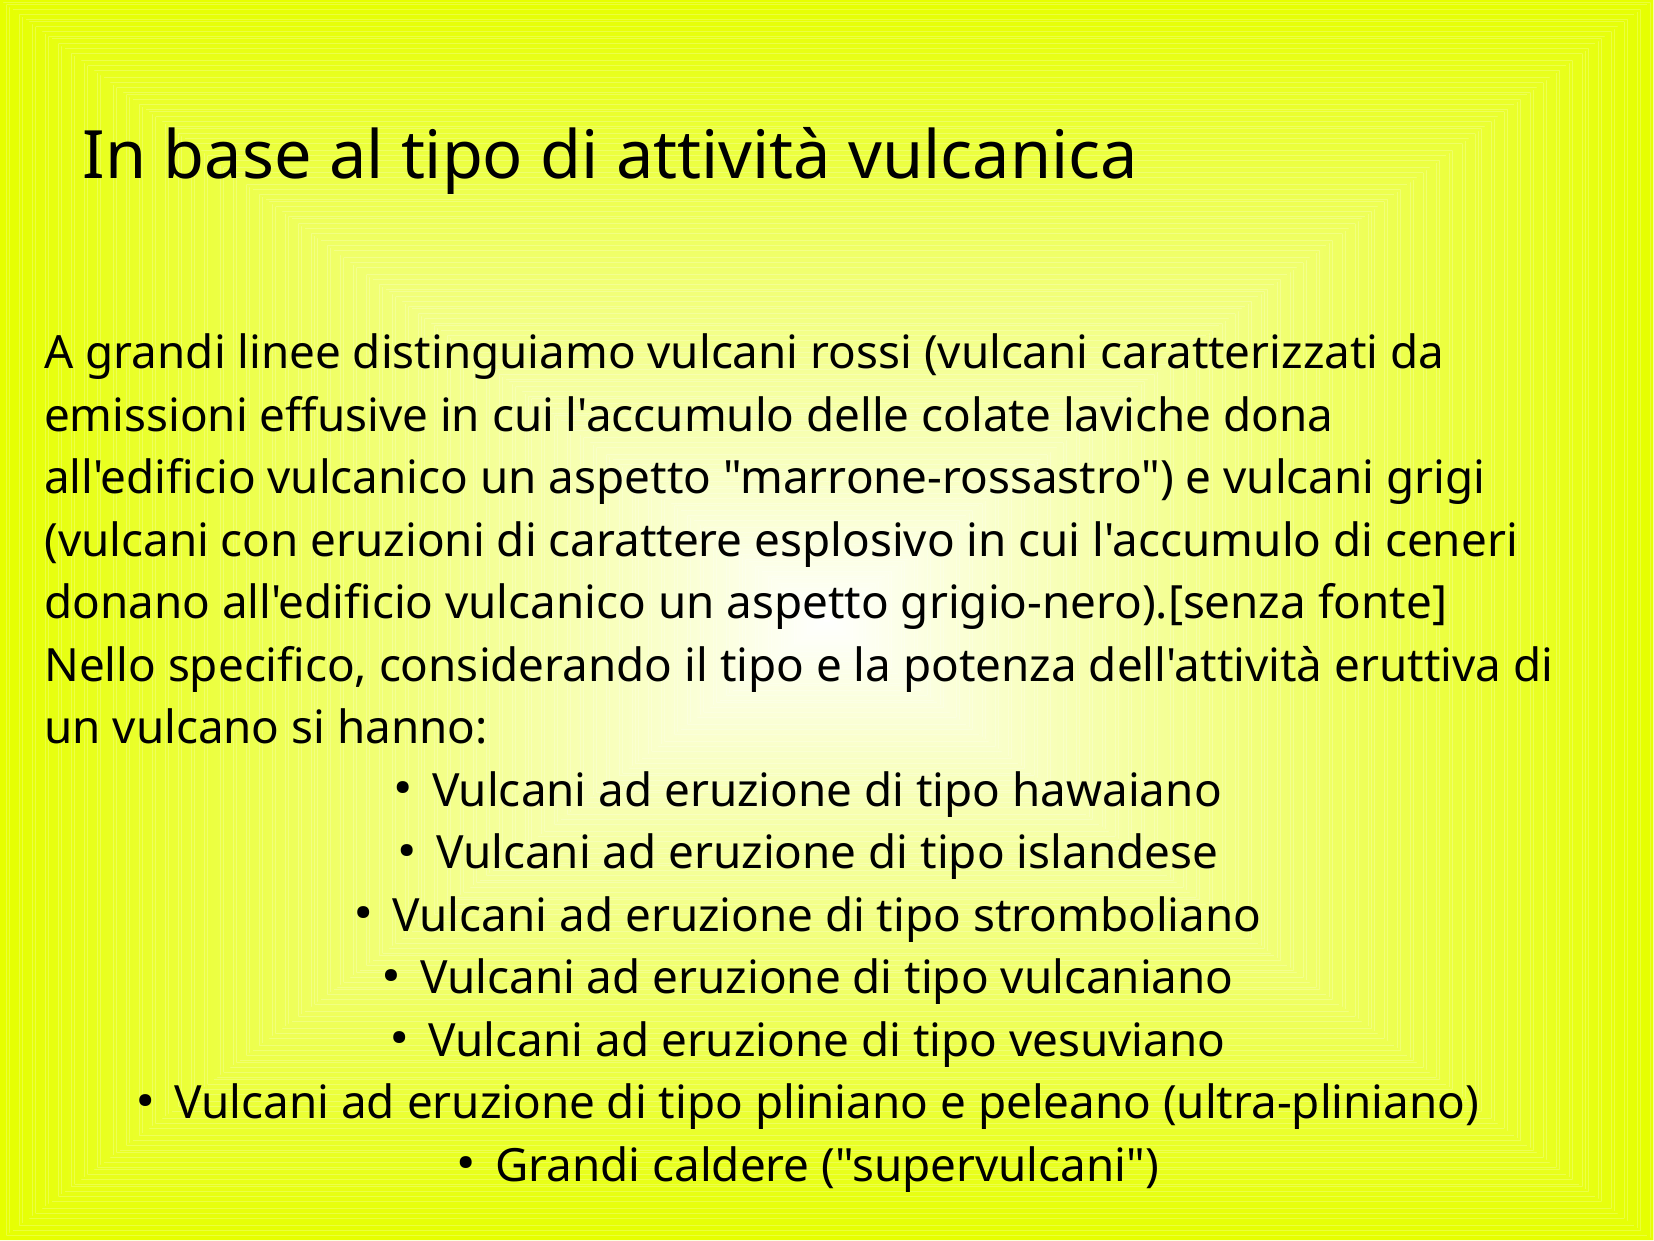

# In base al tipo di attività vulcanica
A grandi linee distinguiamo vulcani rossi (vulcani caratterizzati da emissioni effusive in cui l'accumulo delle colate laviche dona all'edificio vulcanico un aspetto "marrone-rossastro") e vulcani grigi (vulcani con eruzioni di carattere esplosivo in cui l'accumulo di ceneri donano all'edificio vulcanico un aspetto grigio-nero).[senza fonte]
Nello specifico, considerando il tipo e la potenza dell'attività eruttiva di un vulcano si hanno:
Vulcani ad eruzione di tipo hawaiano
Vulcani ad eruzione di tipo islandese
Vulcani ad eruzione di tipo stromboliano
Vulcani ad eruzione di tipo vulcaniano
Vulcani ad eruzione di tipo vesuviano
Vulcani ad eruzione di tipo pliniano e peleano (ultra-pliniano)
Grandi caldere ("supervulcani")